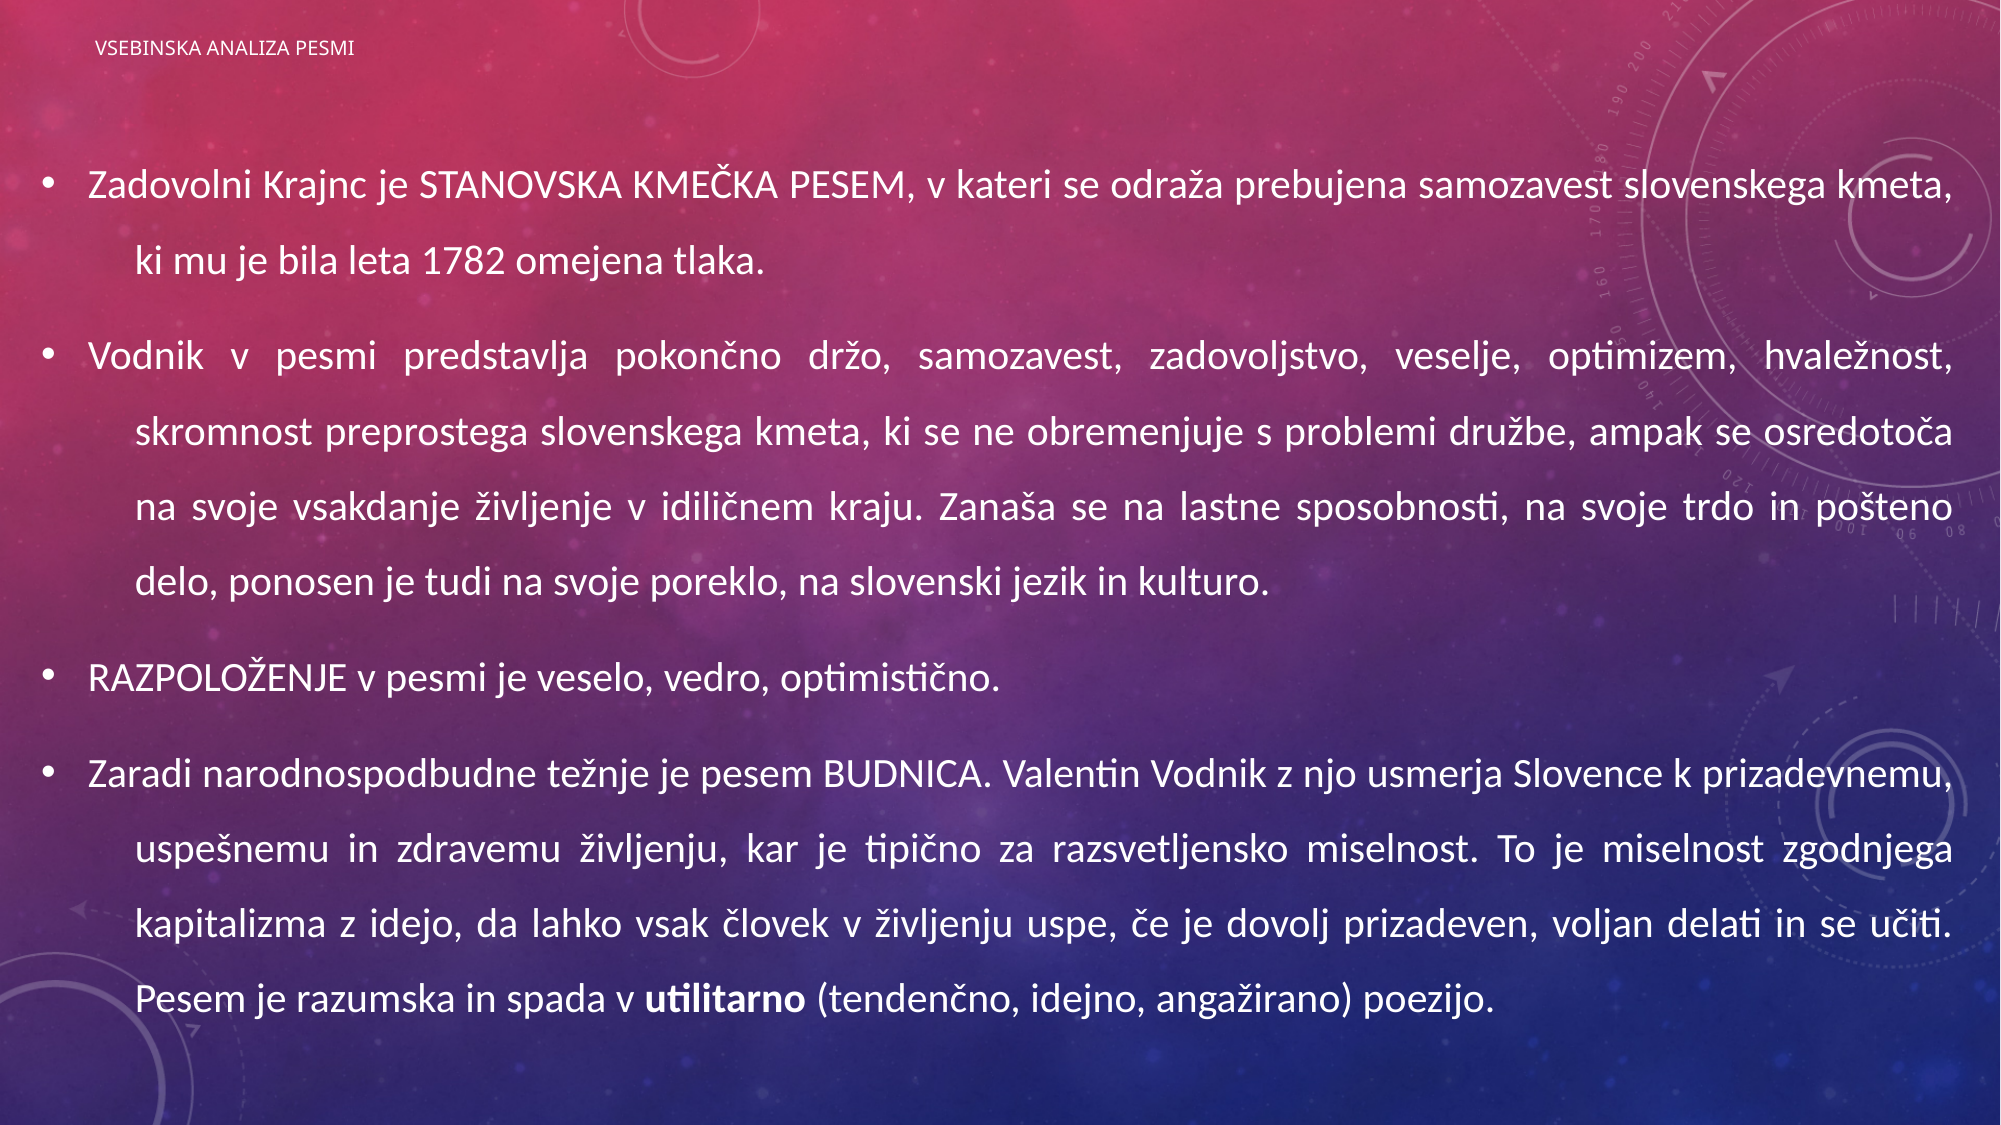

Zadovolni Krajnc je STANOVSKA KMEČKA PESEM, v kateri se odraža prebujena samozavest slovenskega kmeta, ki mu je bila leta 1782 omejena tlaka.
Vodnik v pesmi predstavlja pokončno držo, samozavest, zadovoljstvo, veselje, optimizem, hvaležnost, skromnost preprostega slovenskega kmeta, ki se ne obremenjuje s problemi družbe, ampak se osredotoča na svoje vsakdanje življenje v idiličnem kraju. Zanaša se na lastne sposobnosti, na svoje trdo in pošteno delo, ponosen je tudi na svoje poreklo, na slovenski jezik in kulturo.
RAZPOLOŽENJE v pesmi je veselo, vedro, optimistično.
Zaradi narodnospodbudne težnje je pesem BUDNICA. Valentin Vodnik z njo usmerja Slovence k prizadevnemu, uspešnemu in zdravemu življenju, kar je tipično za razsvetljensko miselnost. To je miselnost zgodnjega kapitalizma z idejo, da lahko vsak človek v življenju uspe, če je dovolj prizadeven, voljan delati in se učiti. Pesem je razumska in spada v utilitarno (tendenčno, idejno, angažirano) poezijo.
# Vsebinska analiza pesmi